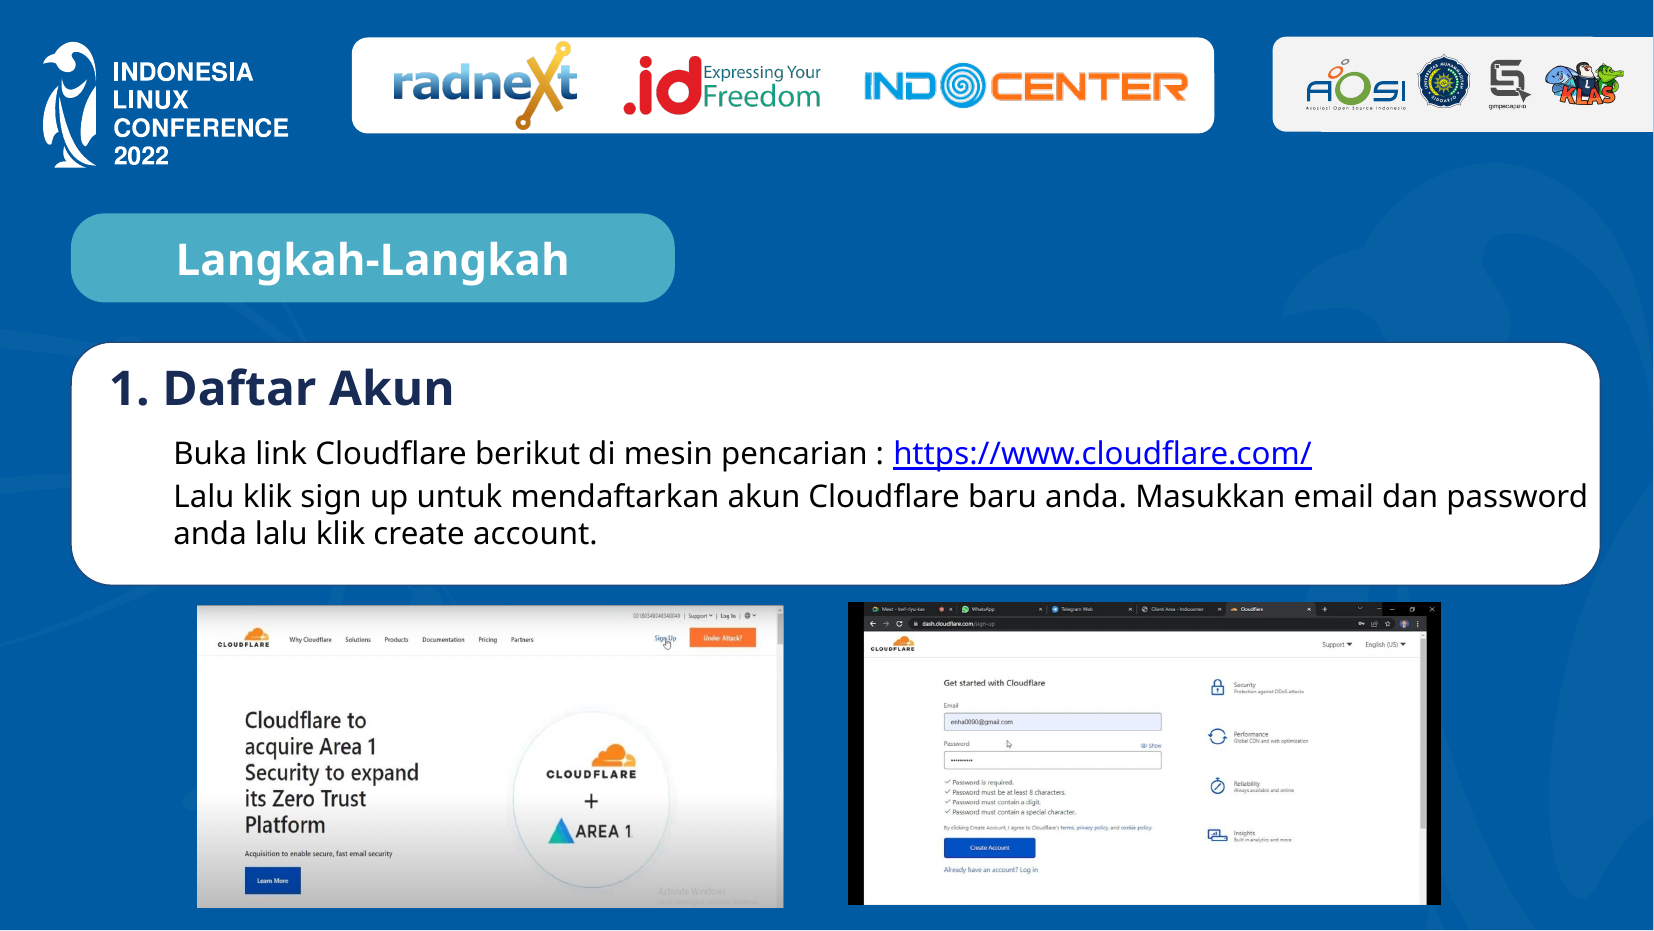

Langkah-Langkah
1. Daftar Akun
Buka link Cloudflare berikut di mesin pencarian : https://www.cloudflare.com/
Lalu klik sign up untuk mendaftarkan akun Cloudflare baru anda. Masukkan email dan password anda lalu klik create account.